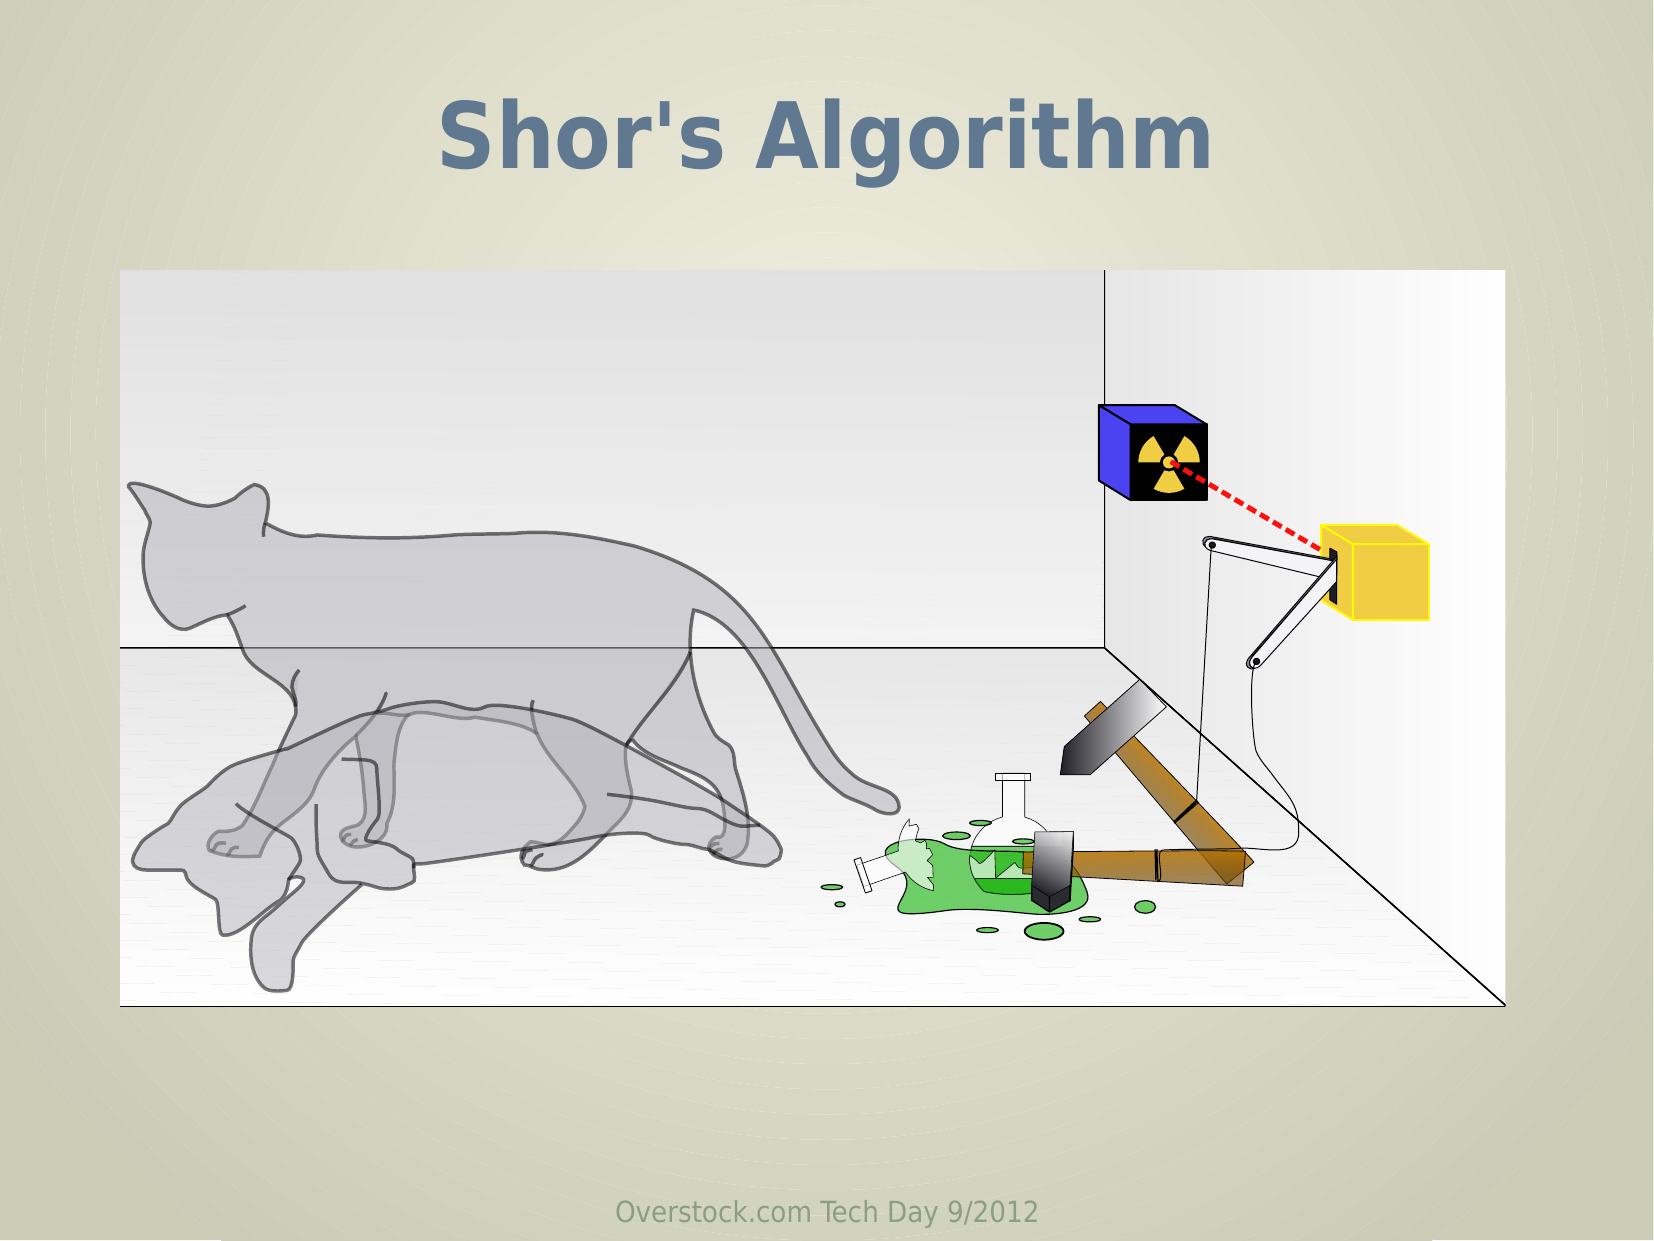

# Shor's Algorithm
Overstock.com Tech Day 9/2012